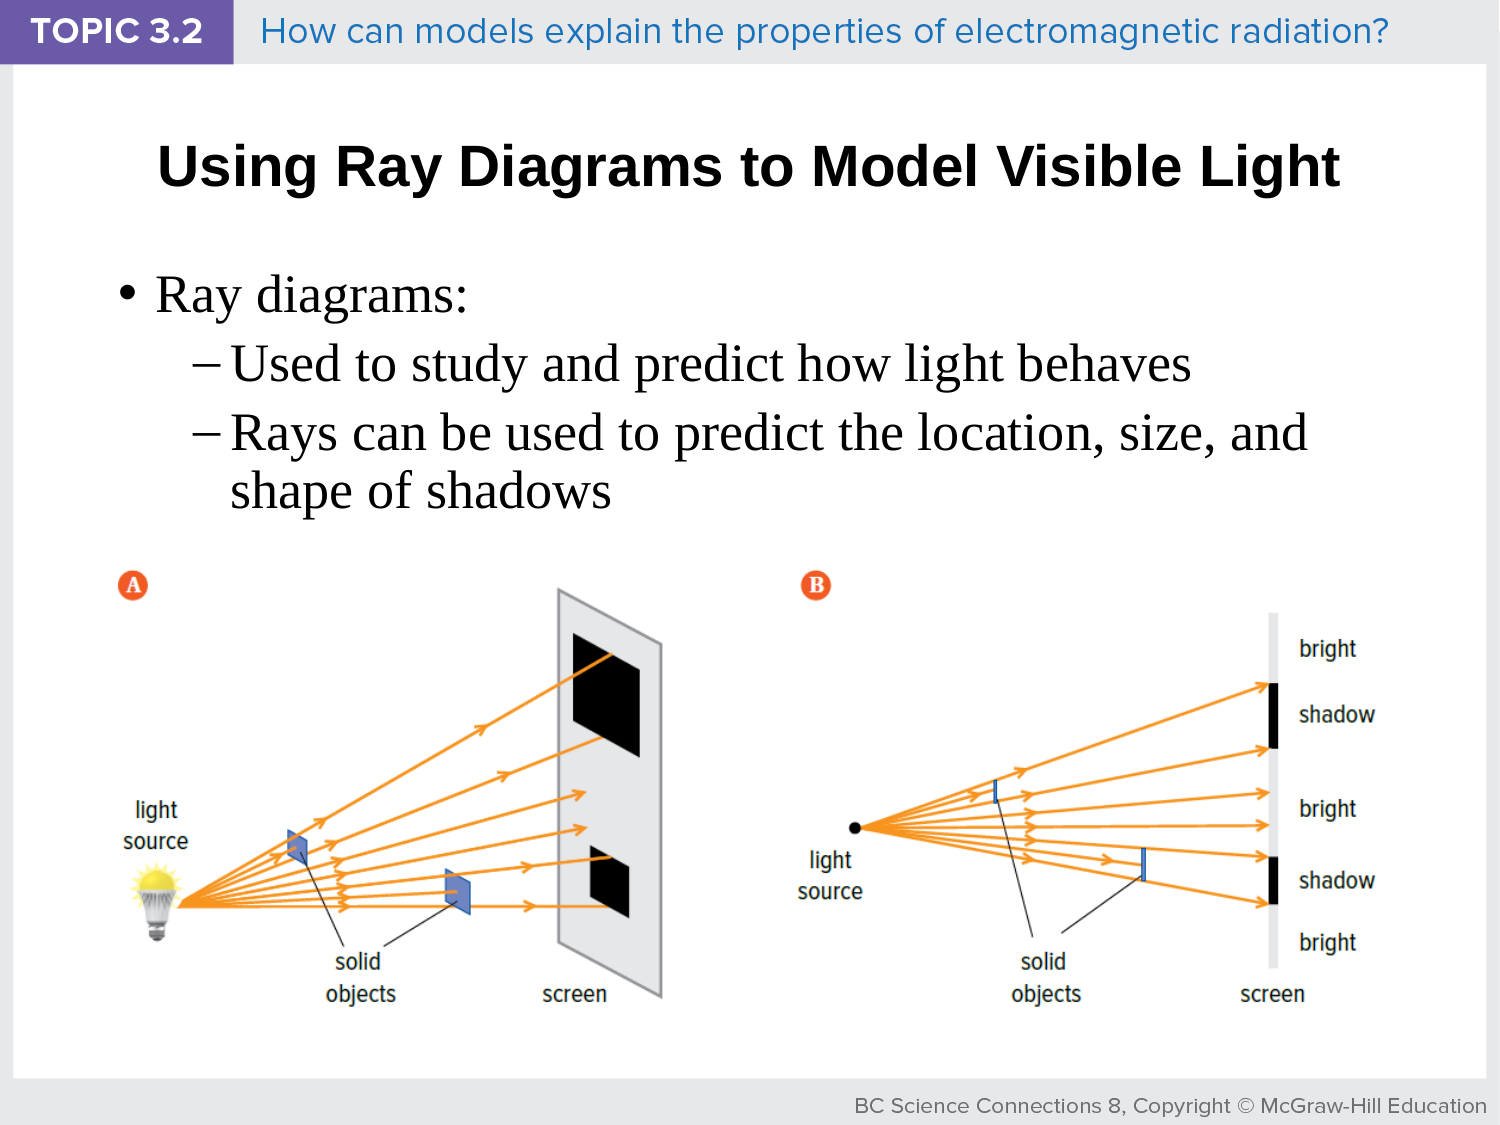

# Using Ray Diagrams to Model Visible Light
Ray diagrams:
Used to study and predict how light behaves
Rays can be used to predict the location, size, and shape of shadows